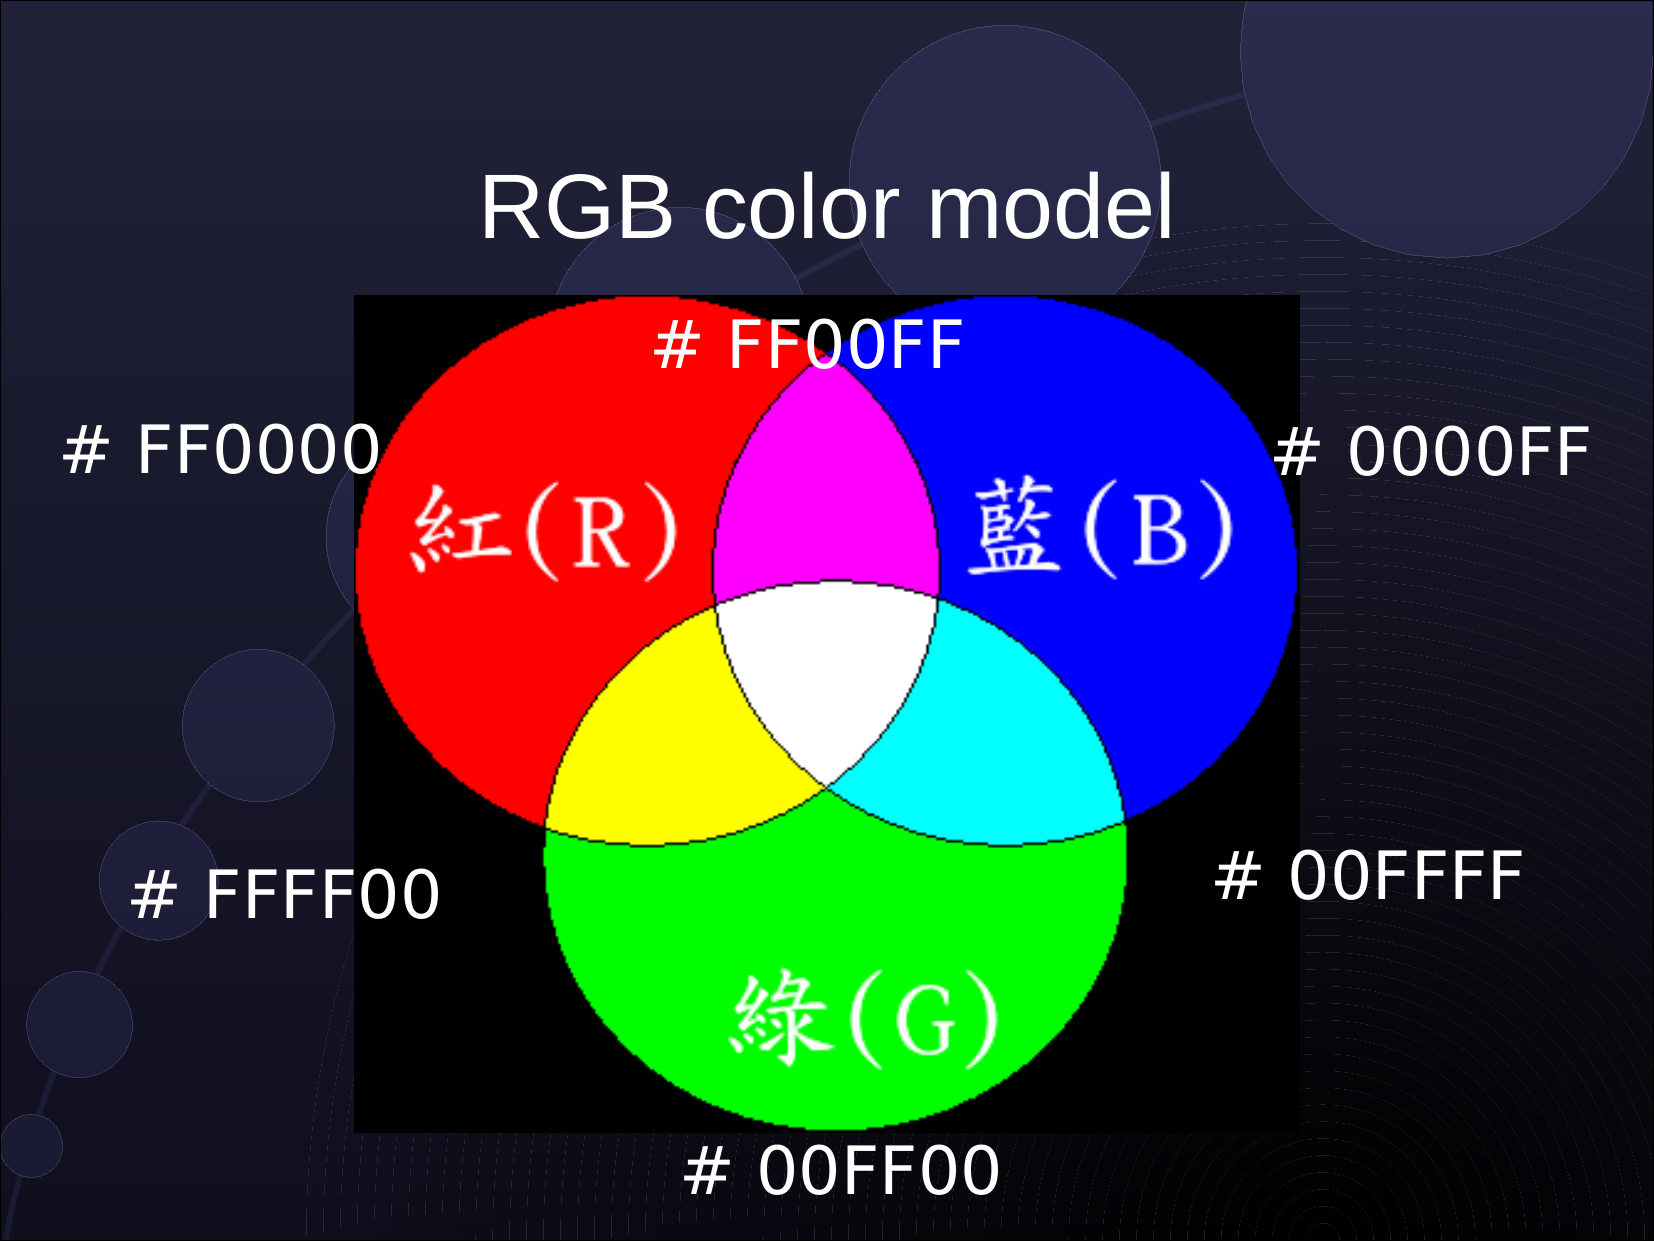

# RGB color model
# FF00FF
# FF0000
# 0000FF
# 00FFFF
# FFFF00
# 00FF00